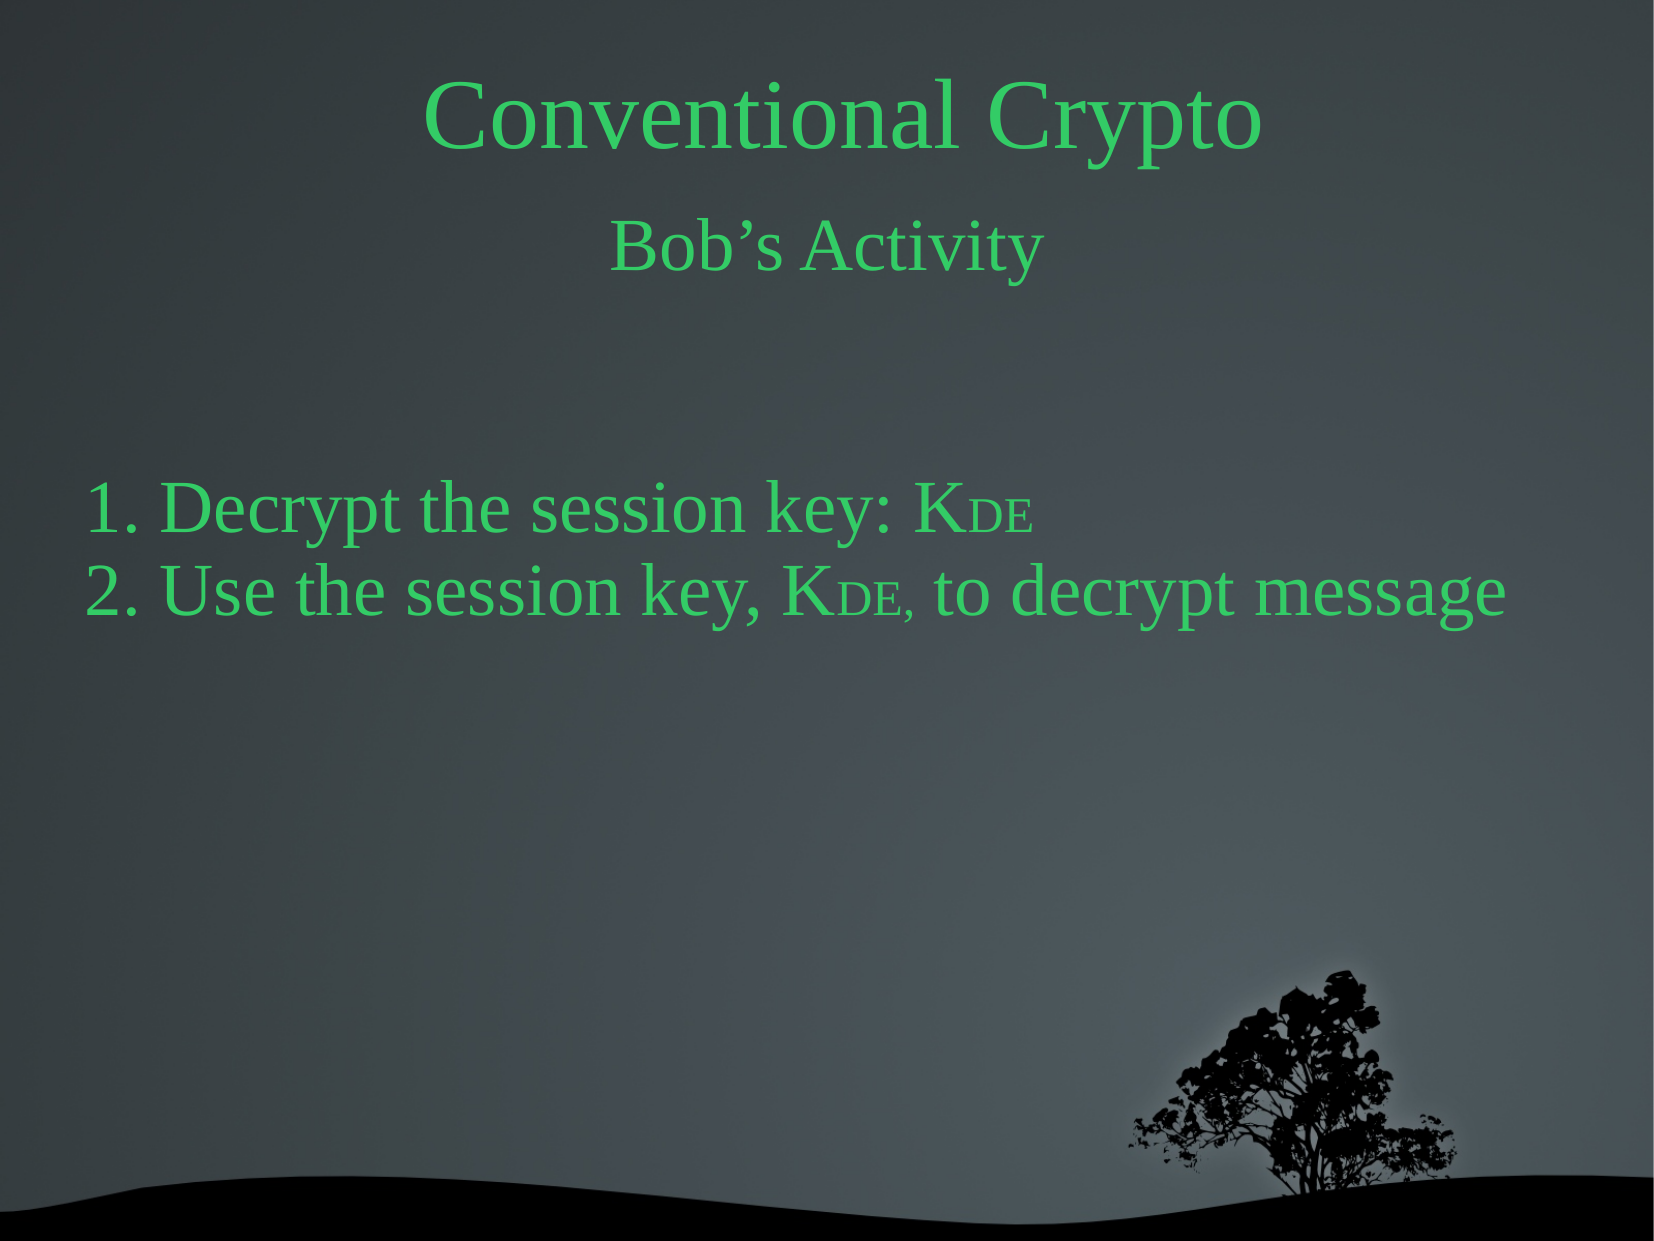

Conventional Crypto
Bob’s Activity
1. Decrypt the session key: KDE
2. Use the session key, KDE, to decrypt message